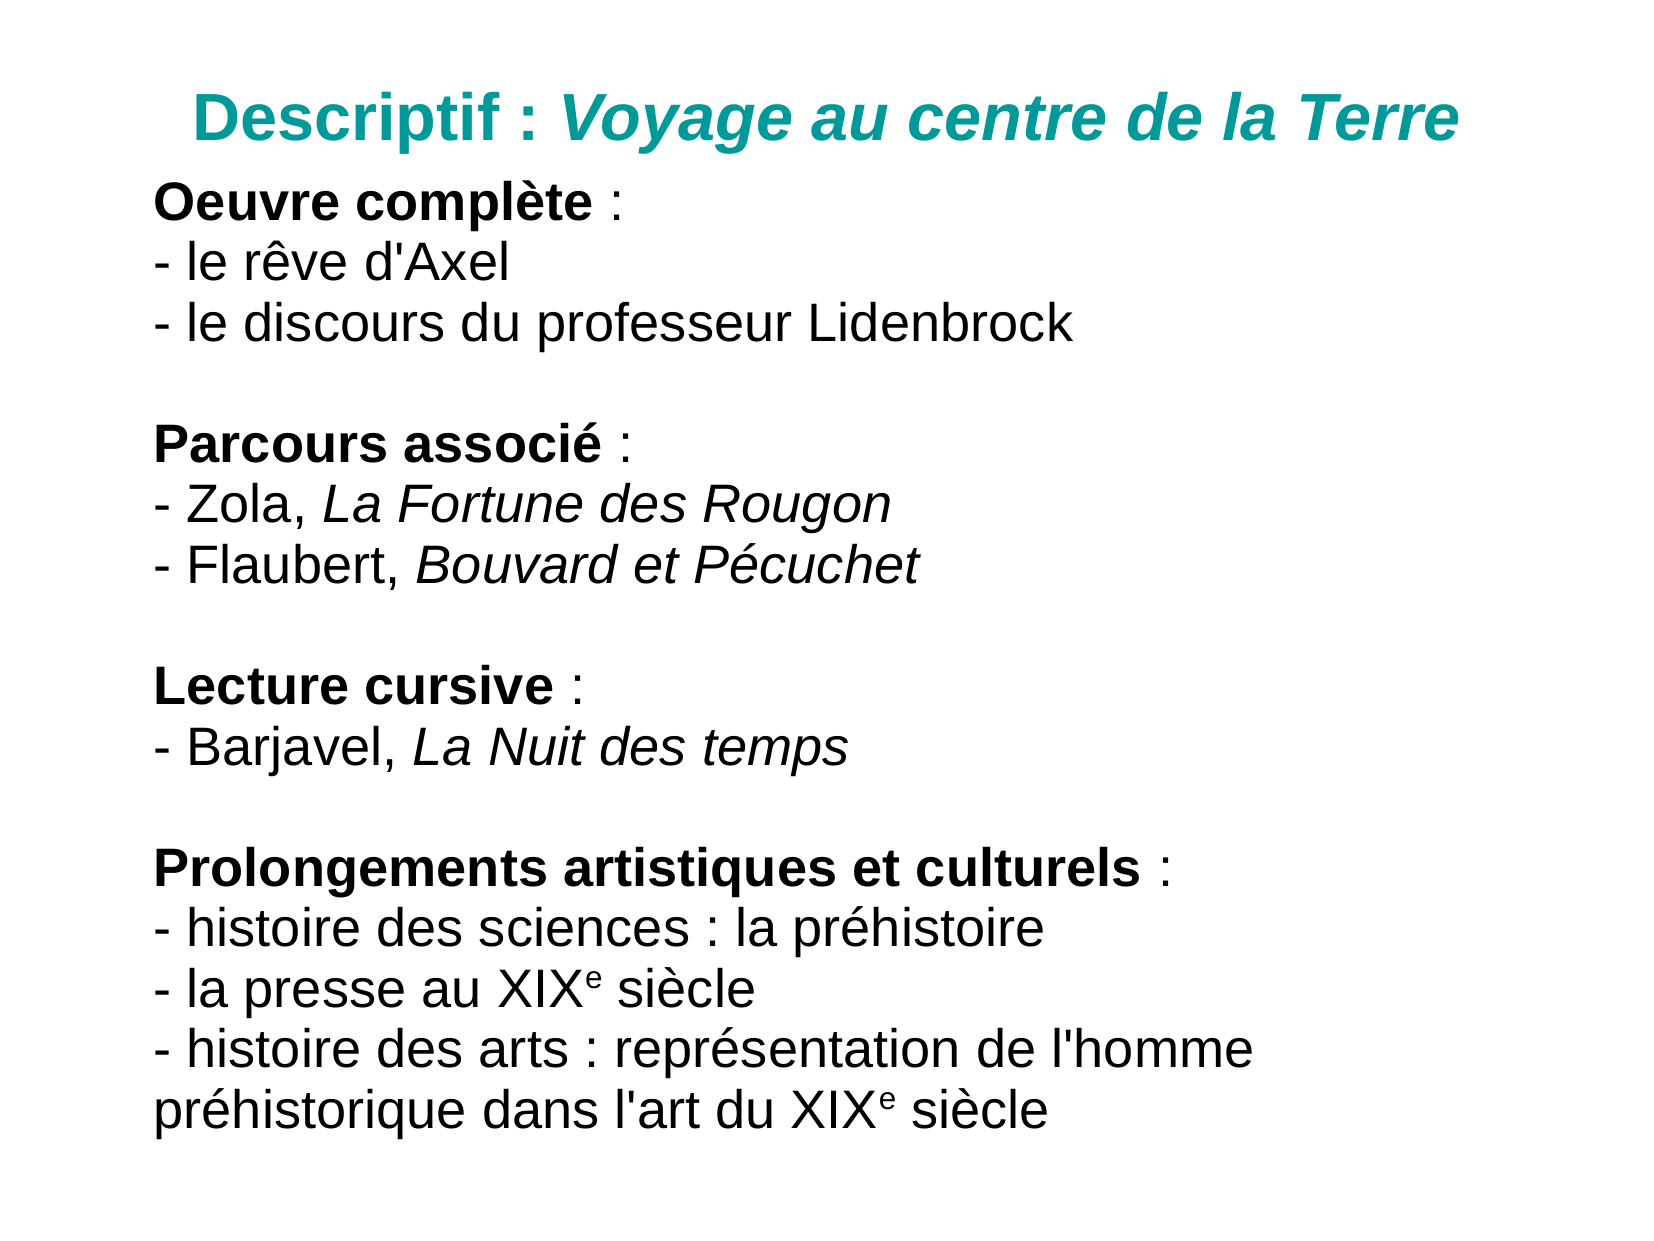

# Descriptif : Voyage au centre de la Terre
Oeuvre complète :
- le rêve d'Axel
- le discours du professeur Lidenbrock
Parcours associé :
- Zola, La Fortune des Rougon
- Flaubert, Bouvard et Pécuchet
Lecture cursive :
- Barjavel, La Nuit des temps
Prolongements artistiques et culturels :
- histoire des sciences : la préhistoire
- la presse au XIXe siècle
- histoire des arts : représentation de l'homme préhistorique dans l'art du XIXe siècle